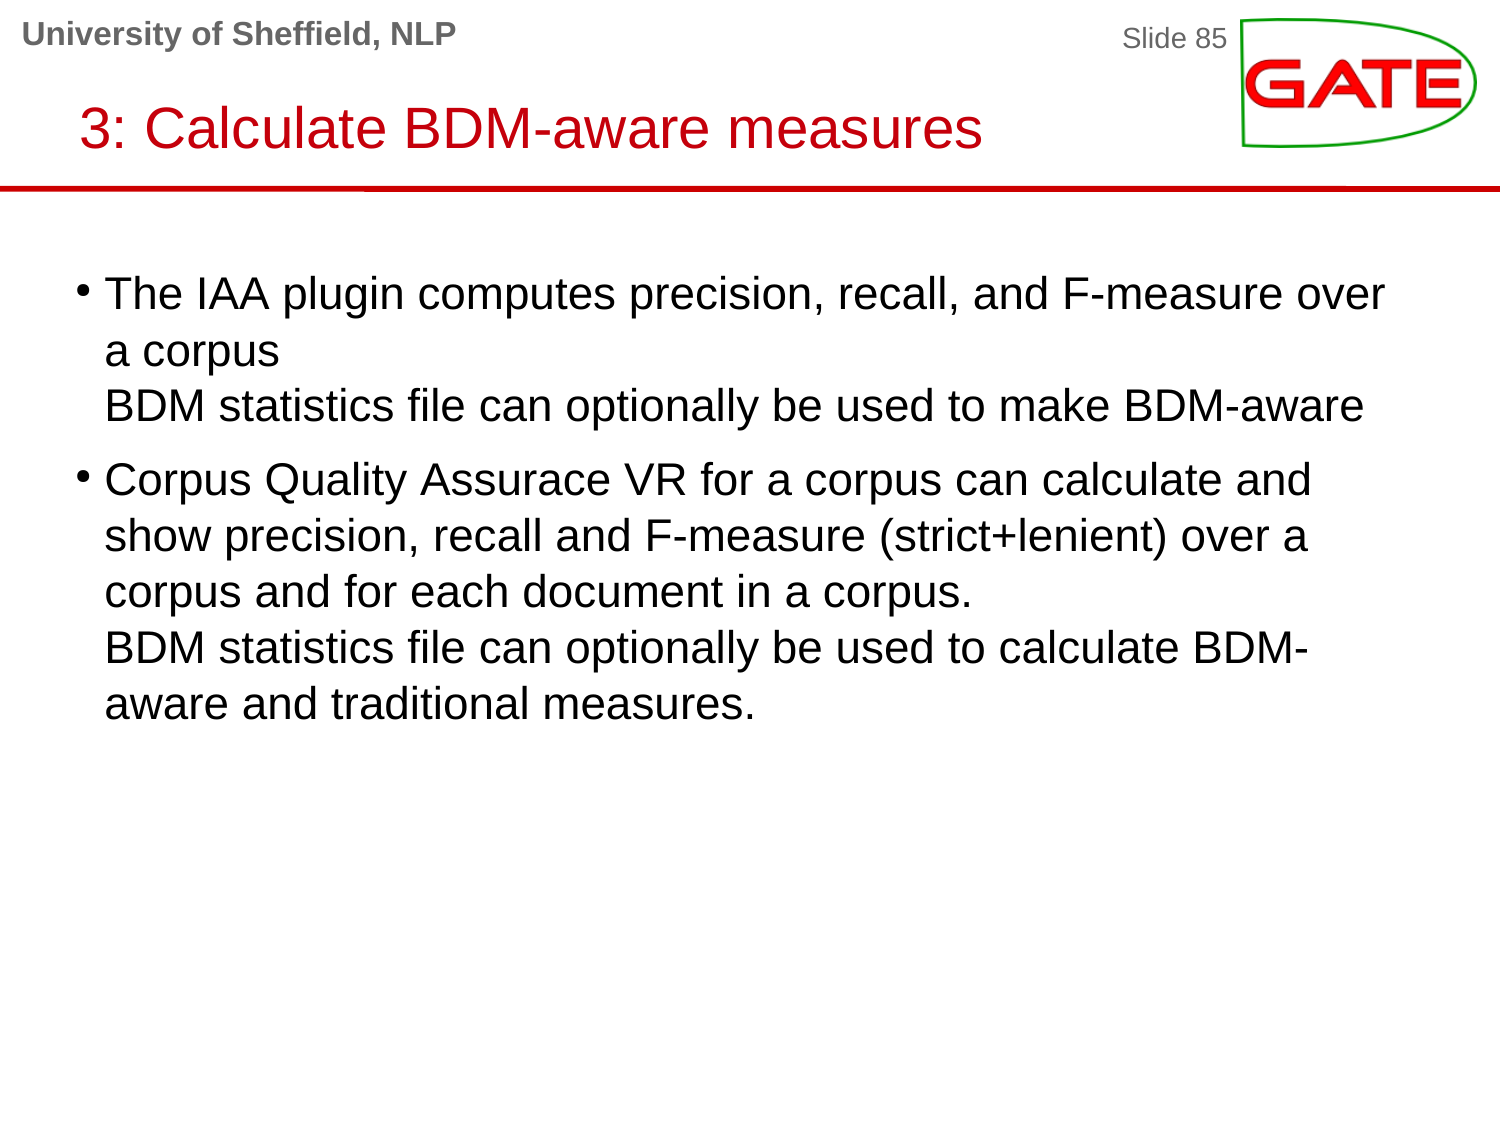

85
# 3: Calculate BDM-aware measures
The IAA plugin computes precision, recall, and F-measure over a corpus
BDM statistics file can optionally be used to make BDM-aware
Corpus Quality Assurace VR for a corpus can calculate and show precision, recall and F-measure (strict+lenient) over a corpus and for each document in a corpus.
BDM statistics file can optionally be used to calculate BDM-aware and traditional measures.